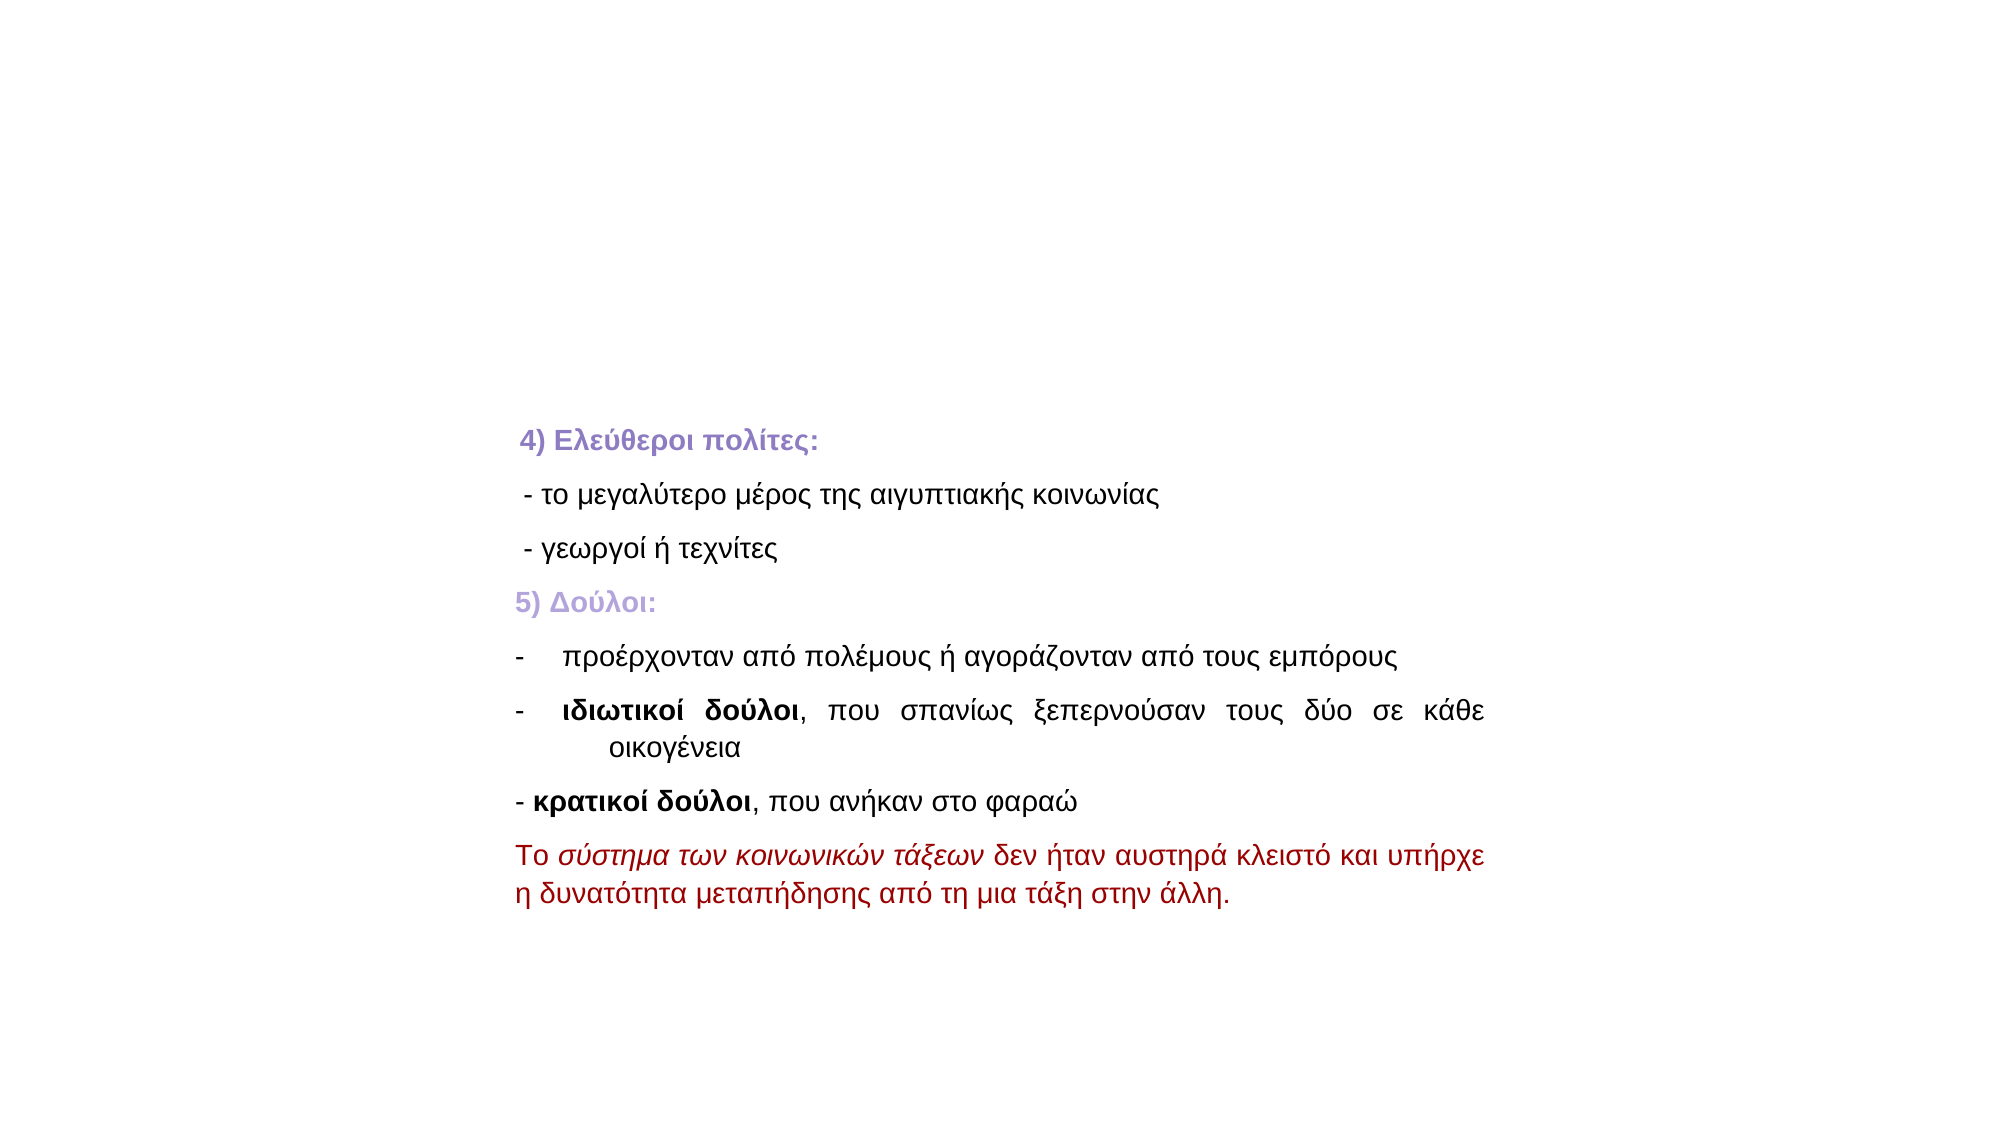

4) Ελεύθεροι πολίτες:
 - το μεγαλύτερο μέρος της αιγυπτιακής κοινωνίας
 - γεωργοί ή τεχνίτες
5) Δούλοι:
προέρχονταν από πολέμους ή αγοράζονταν από τους εμπόρους
ιδιωτικοί δούλοι, που σπανίως ξεπερνούσαν τους δύο σε κάθε οικογένεια
- κρατικοί δούλοι, που ανήκαν στο φαραώ
Το σύστημα των κοινωνικών τάξεων δεν ήταν αυστηρά κλειστό και υπήρχε η δυνατότητα μεταπήδησης από τη μια τάξη στην άλλη.